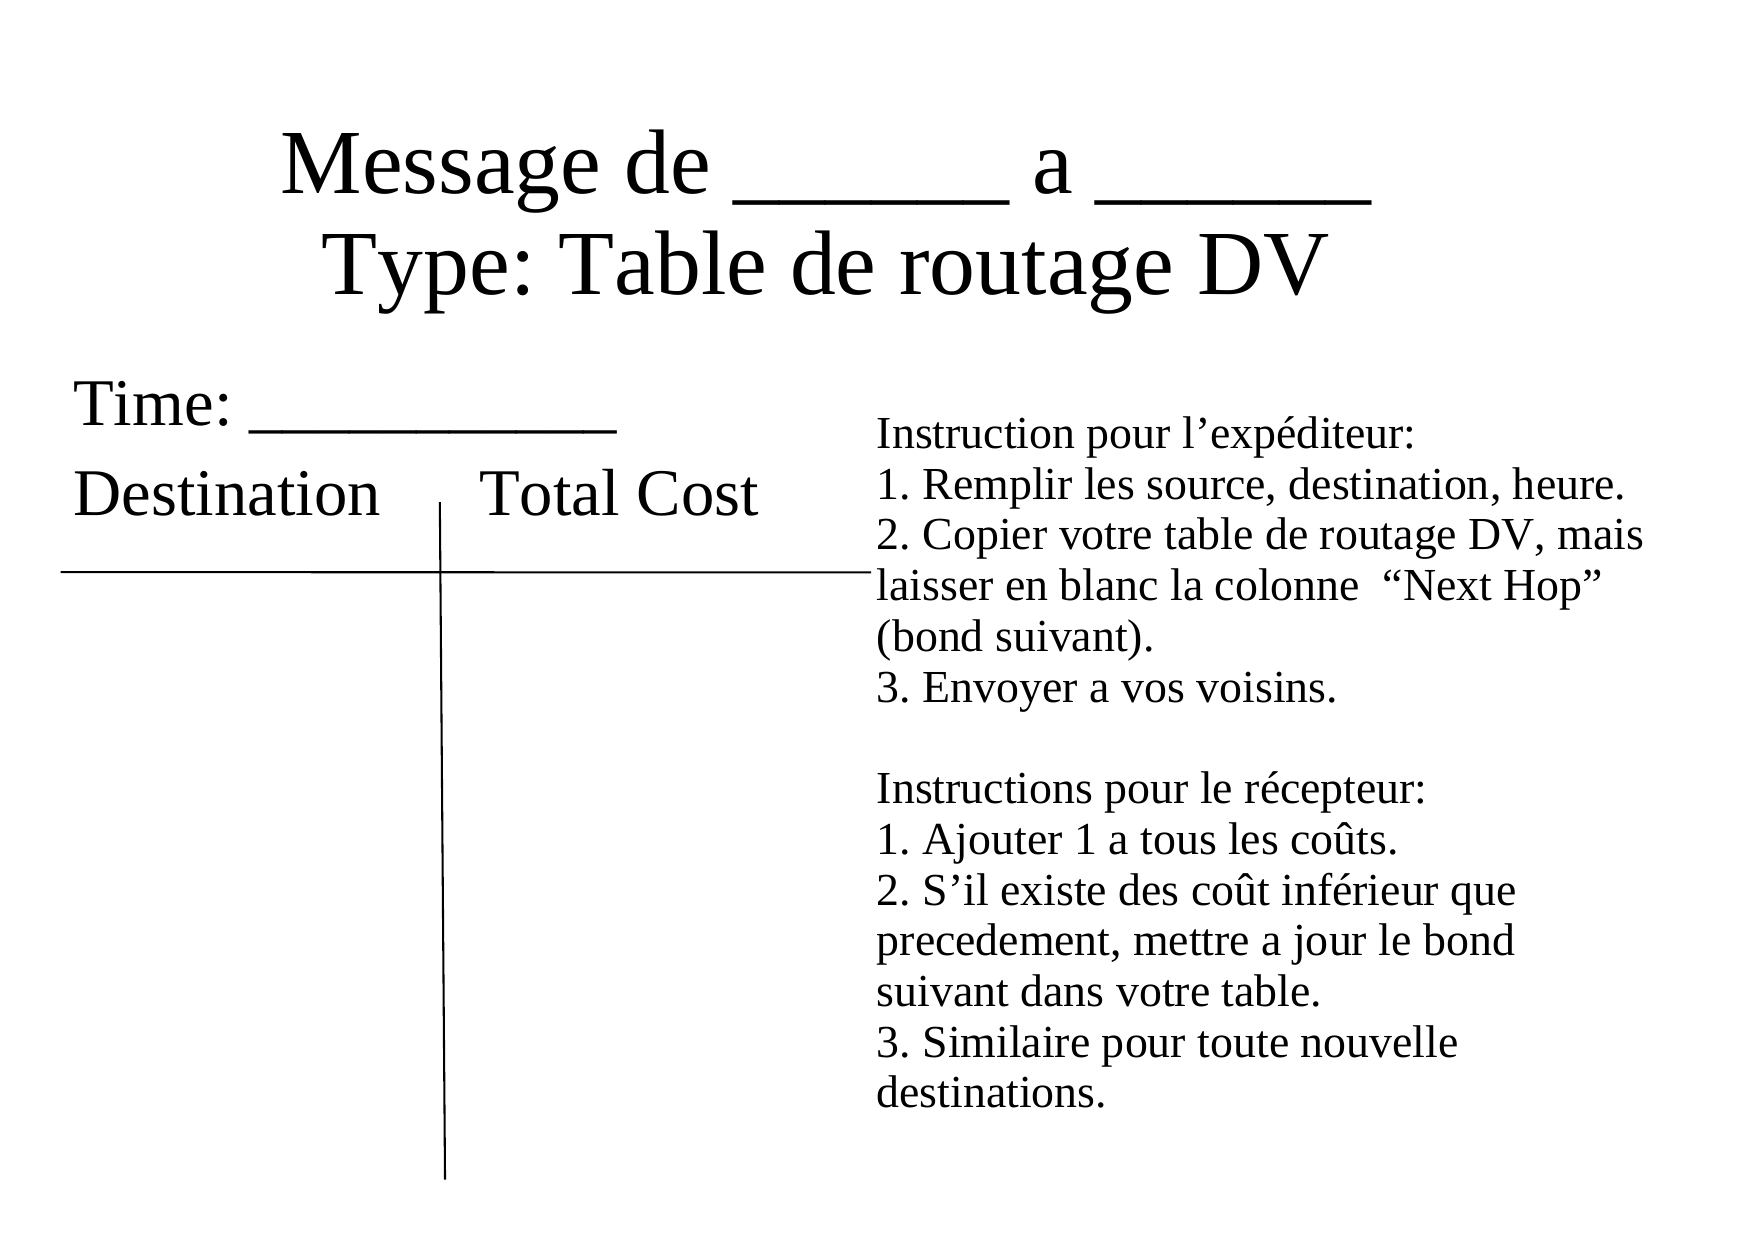

# Message de ______ a ______ Type: Table de routage DV
Time: ___________
Destination	 Total Cost
Instruction pour l’expéditeur:
1. Remplir les source, destination, heure.
2. Copier votre table de routage DV, mais laisser en blanc la colonne “Next Hop” (bond suivant).
3. Envoyer a vos voisins.
Instructions pour le récepteur:
1. Ajouter 1 a tous les coûts.
2. S’il existe des coût inférieur que precedement, mettre a jour le bond suivant dans votre table.
3. Similaire pour toute nouvelle destinations.